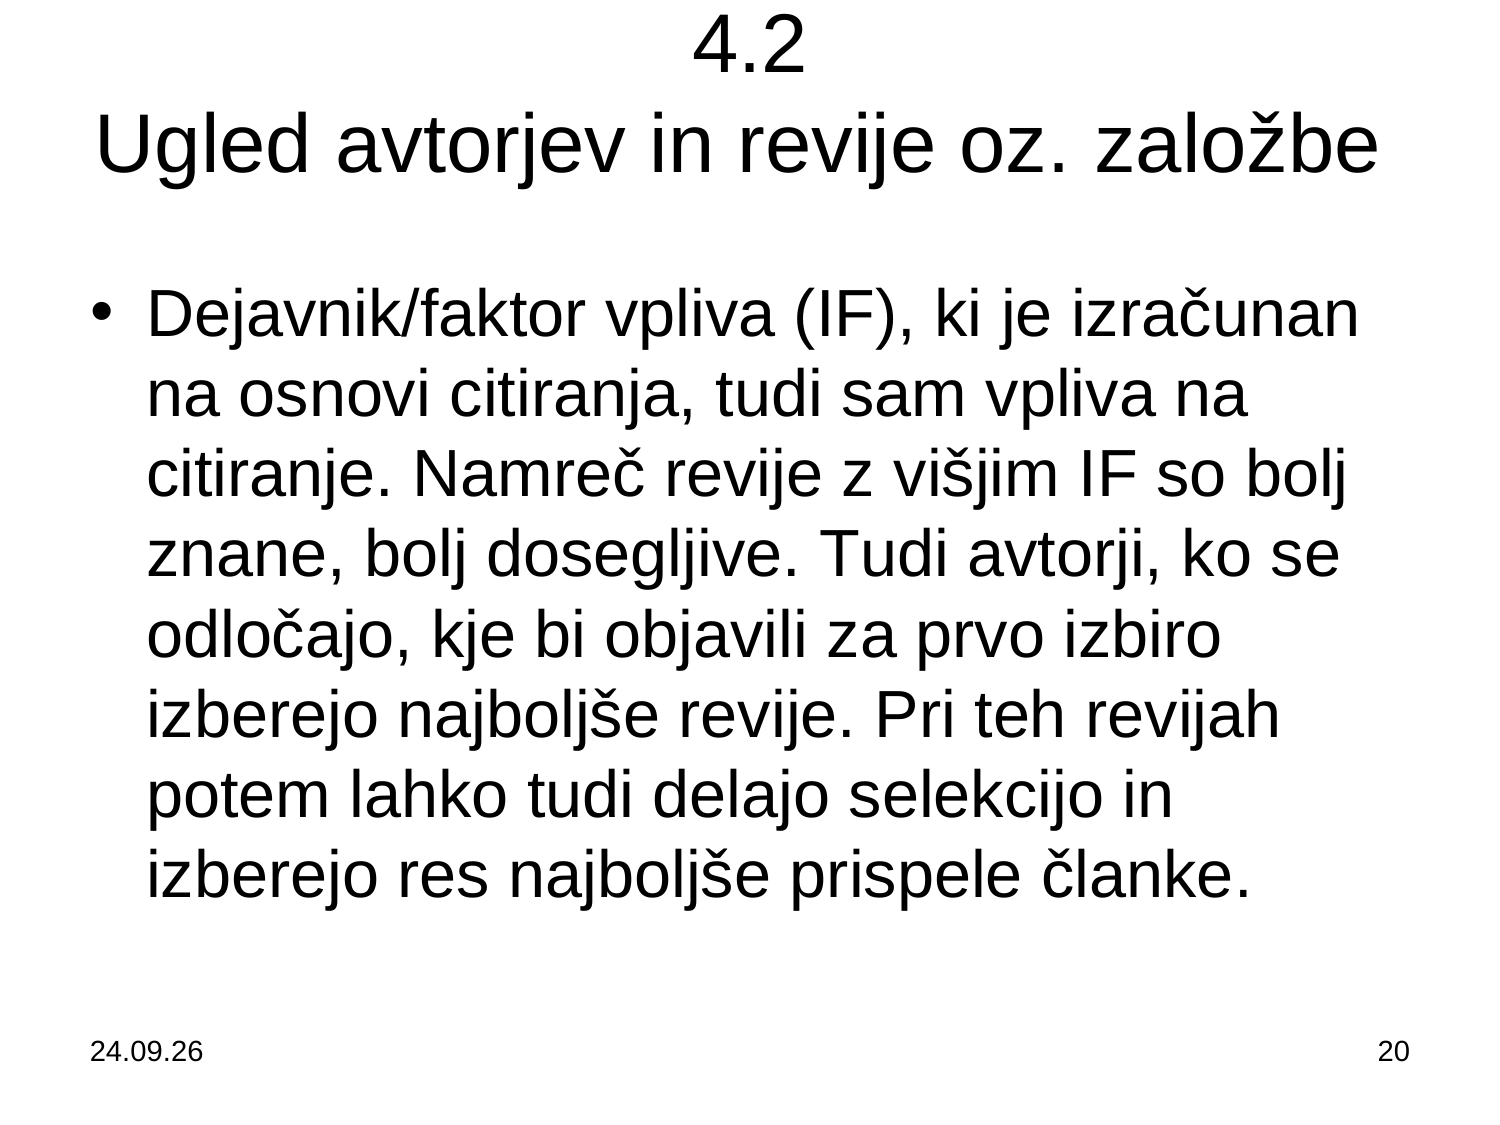

# 4.2 Ugled avtorjev in revije oz. založbe
Dejavnik/faktor vpliva (IF), ki je izračunan na osnovi citiranja, tudi sam vpliva na citiranje. Namreč revije z višjim IF so bolj znane, bolj dosegljive. Tudi avtorji, ko se odločajo, kje bi objavili za prvo izbiro izberejo najboljše revije. Pri teh revijah potem lahko tudi delajo selekcijo in izberejo res najboljše prispele članke.